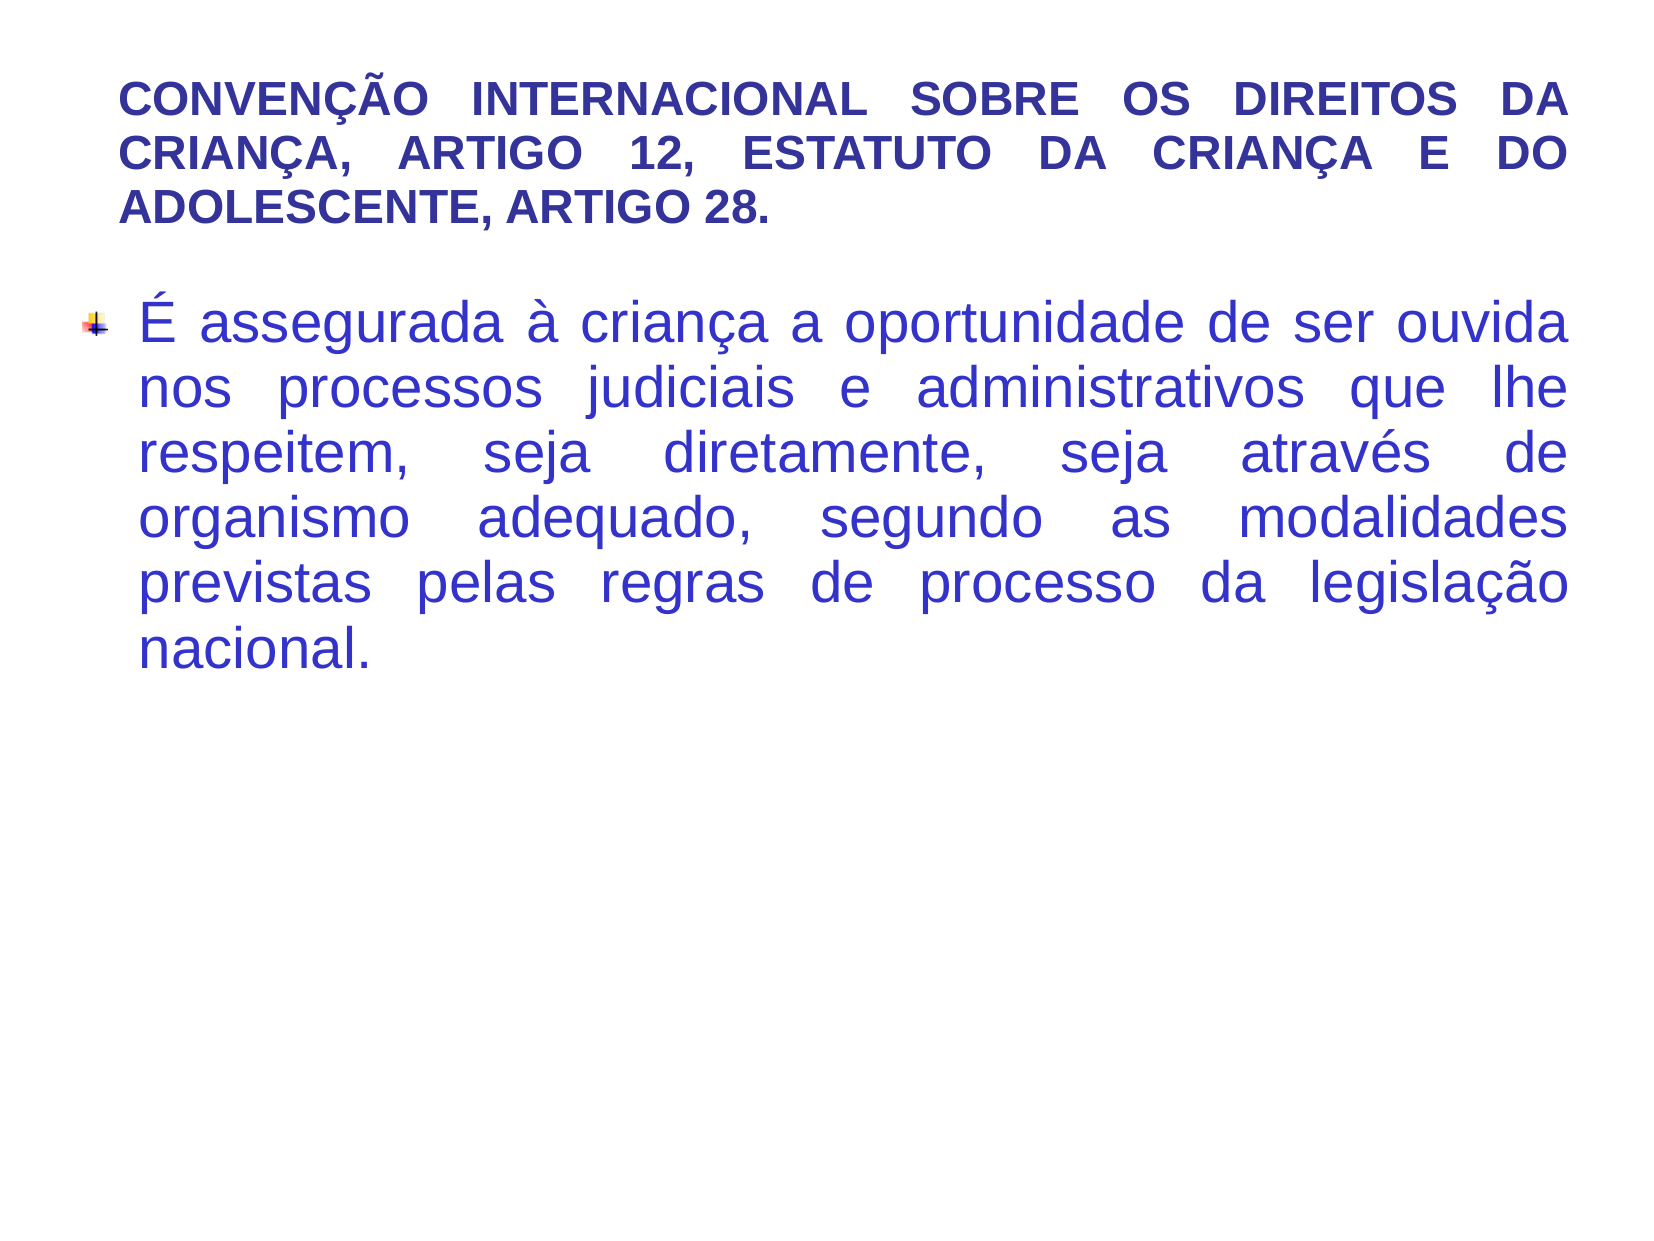

# CONVENÇÃO INTERNACIONAL SOBRE OS DIREITOS DA CRIANÇA, ARTIGO 12, ESTATUTO DA CRIANÇA E DO ADOLESCENTE, ARTIGO 28.
É assegurada à criança a oportunidade de ser ouvida nos processos judiciais e administrativos que lhe respeitem, seja diretamente, seja através de organismo adequado, segundo as modalidades previstas pelas regras de processo da legislação nacional.